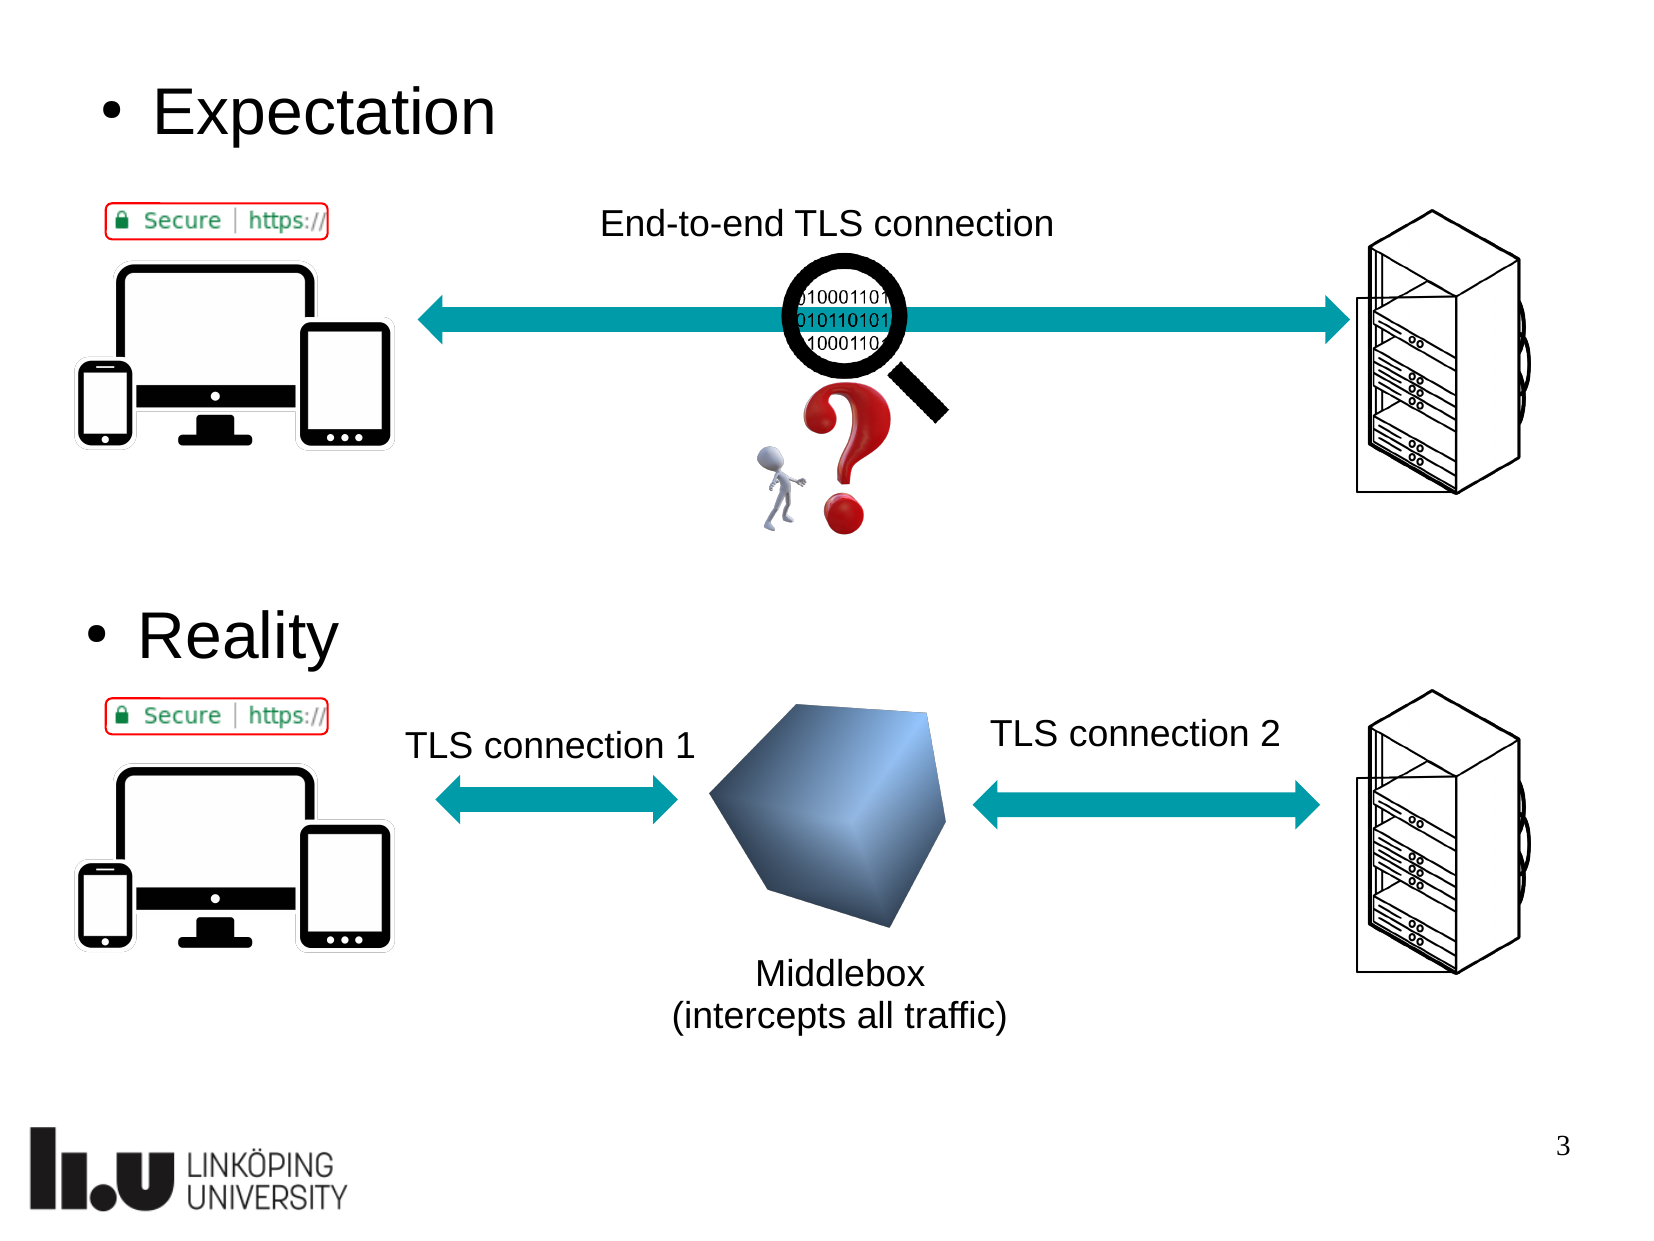

# Expectation
End-to-end TLS connection
Reality
TLS connection 2
TLS connection 1
Middlebox
(intercepts all traffic)
3